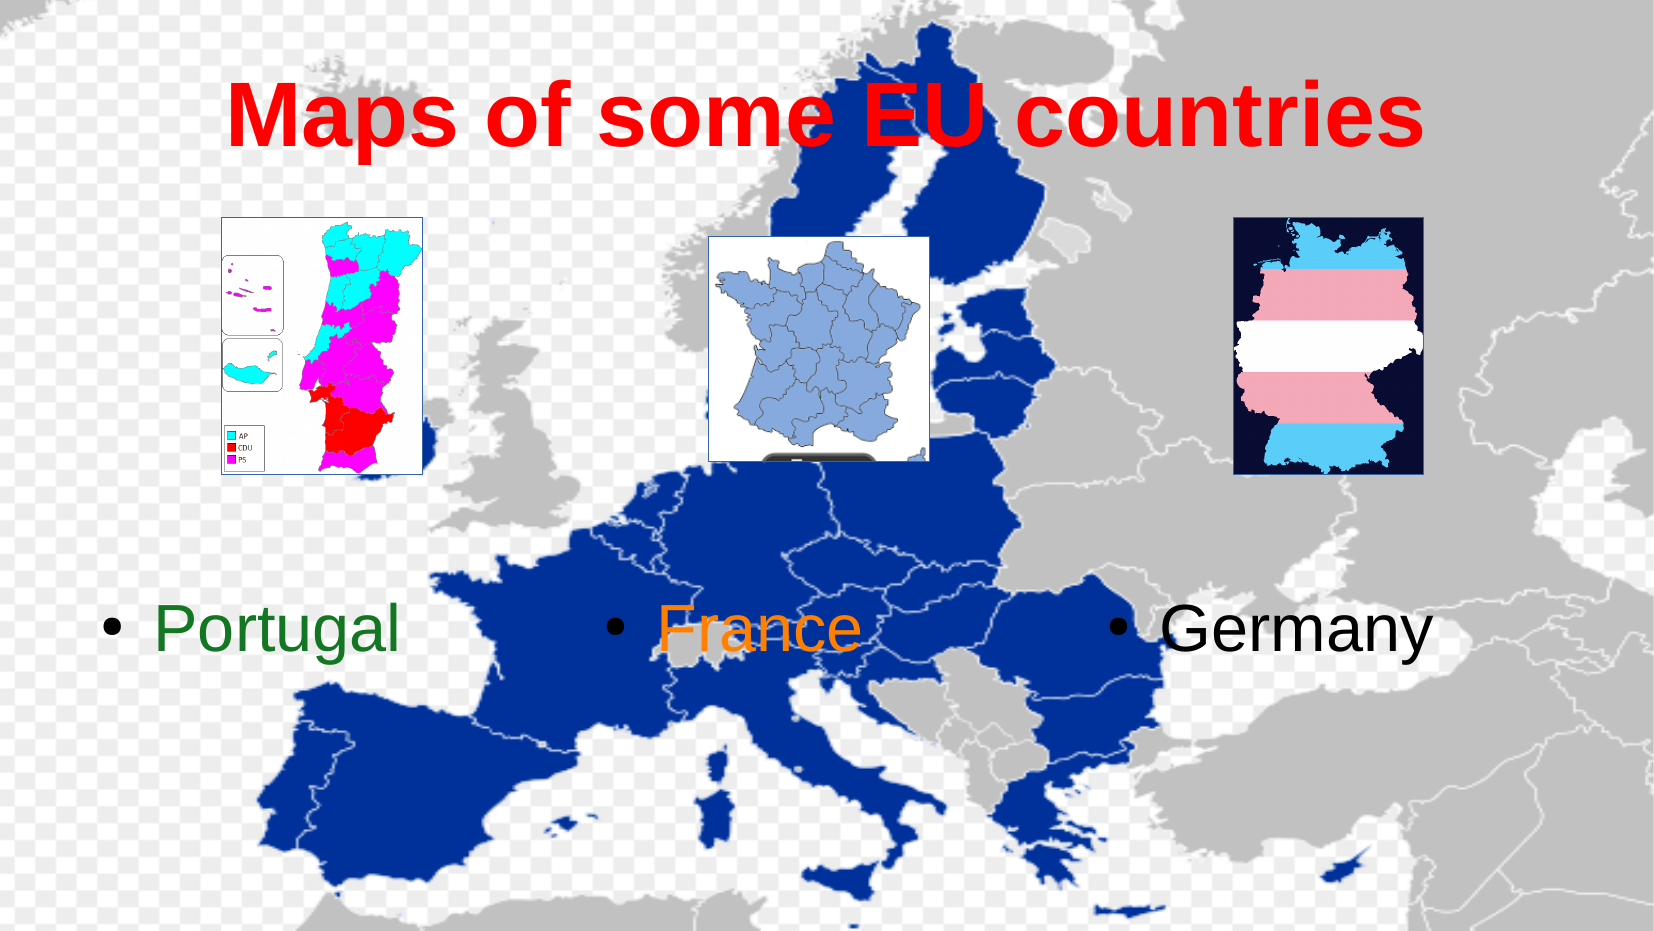

# Maps of some EU countries
Portugal
France
Germany